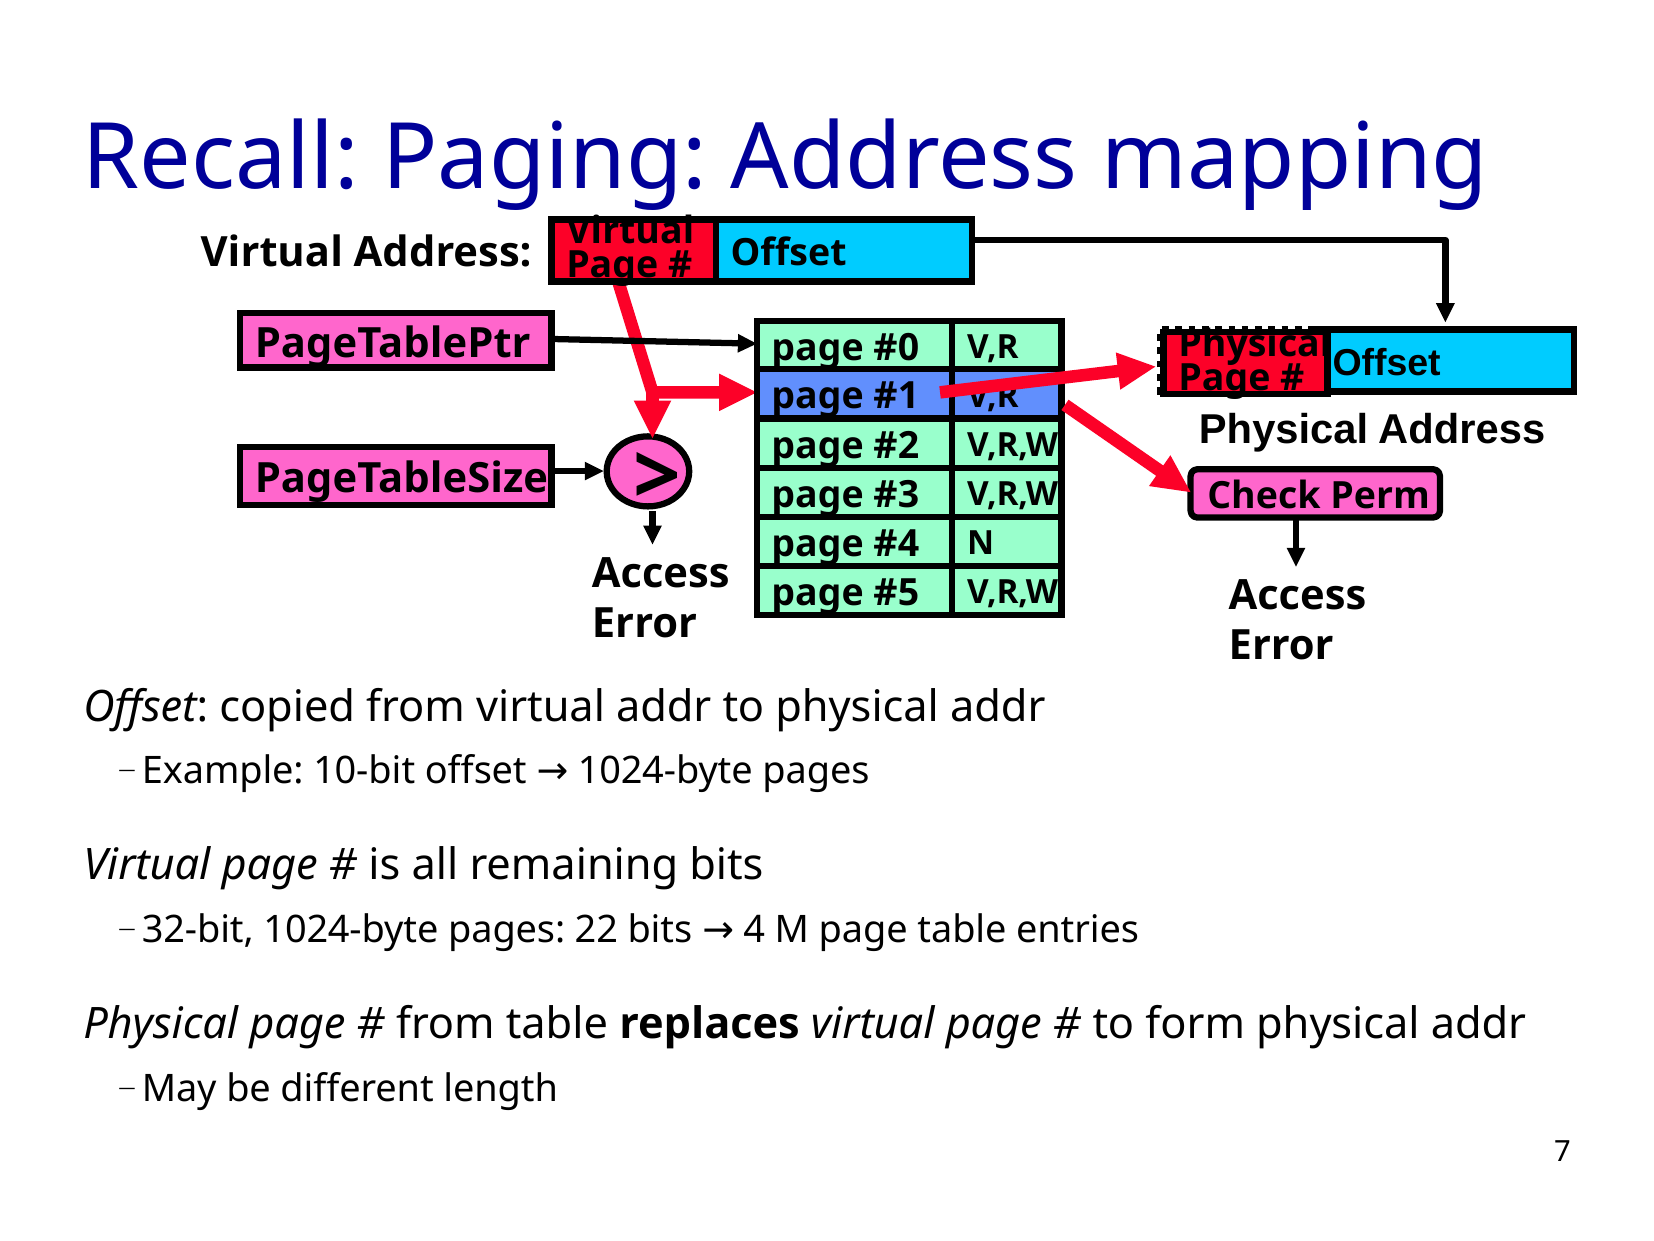

# Recall: Paging: Address mapping
Virtual Address:
Virtual
Page #
Offset
Offset
Physical Address
PageTablePtr
page #0
V,R
page #1
V,R
page #2
V,R,W
page #3
V,R,W
page #4
N
page #5
V,R,W
Physical
Page #
page #1
V,R
>
PageTableSize
Access
Error
Check Perm
Access
Error
Offset: copied from virtual addr to physical addr
Example: 10-bit offset → 1024-byte pages
Virtual page # is all remaining bits
32-bit, 1024-byte pages: 22 bits → 4 M page table entries
Physical page # from table replaces virtual page # to form physical addr
May be different length
7